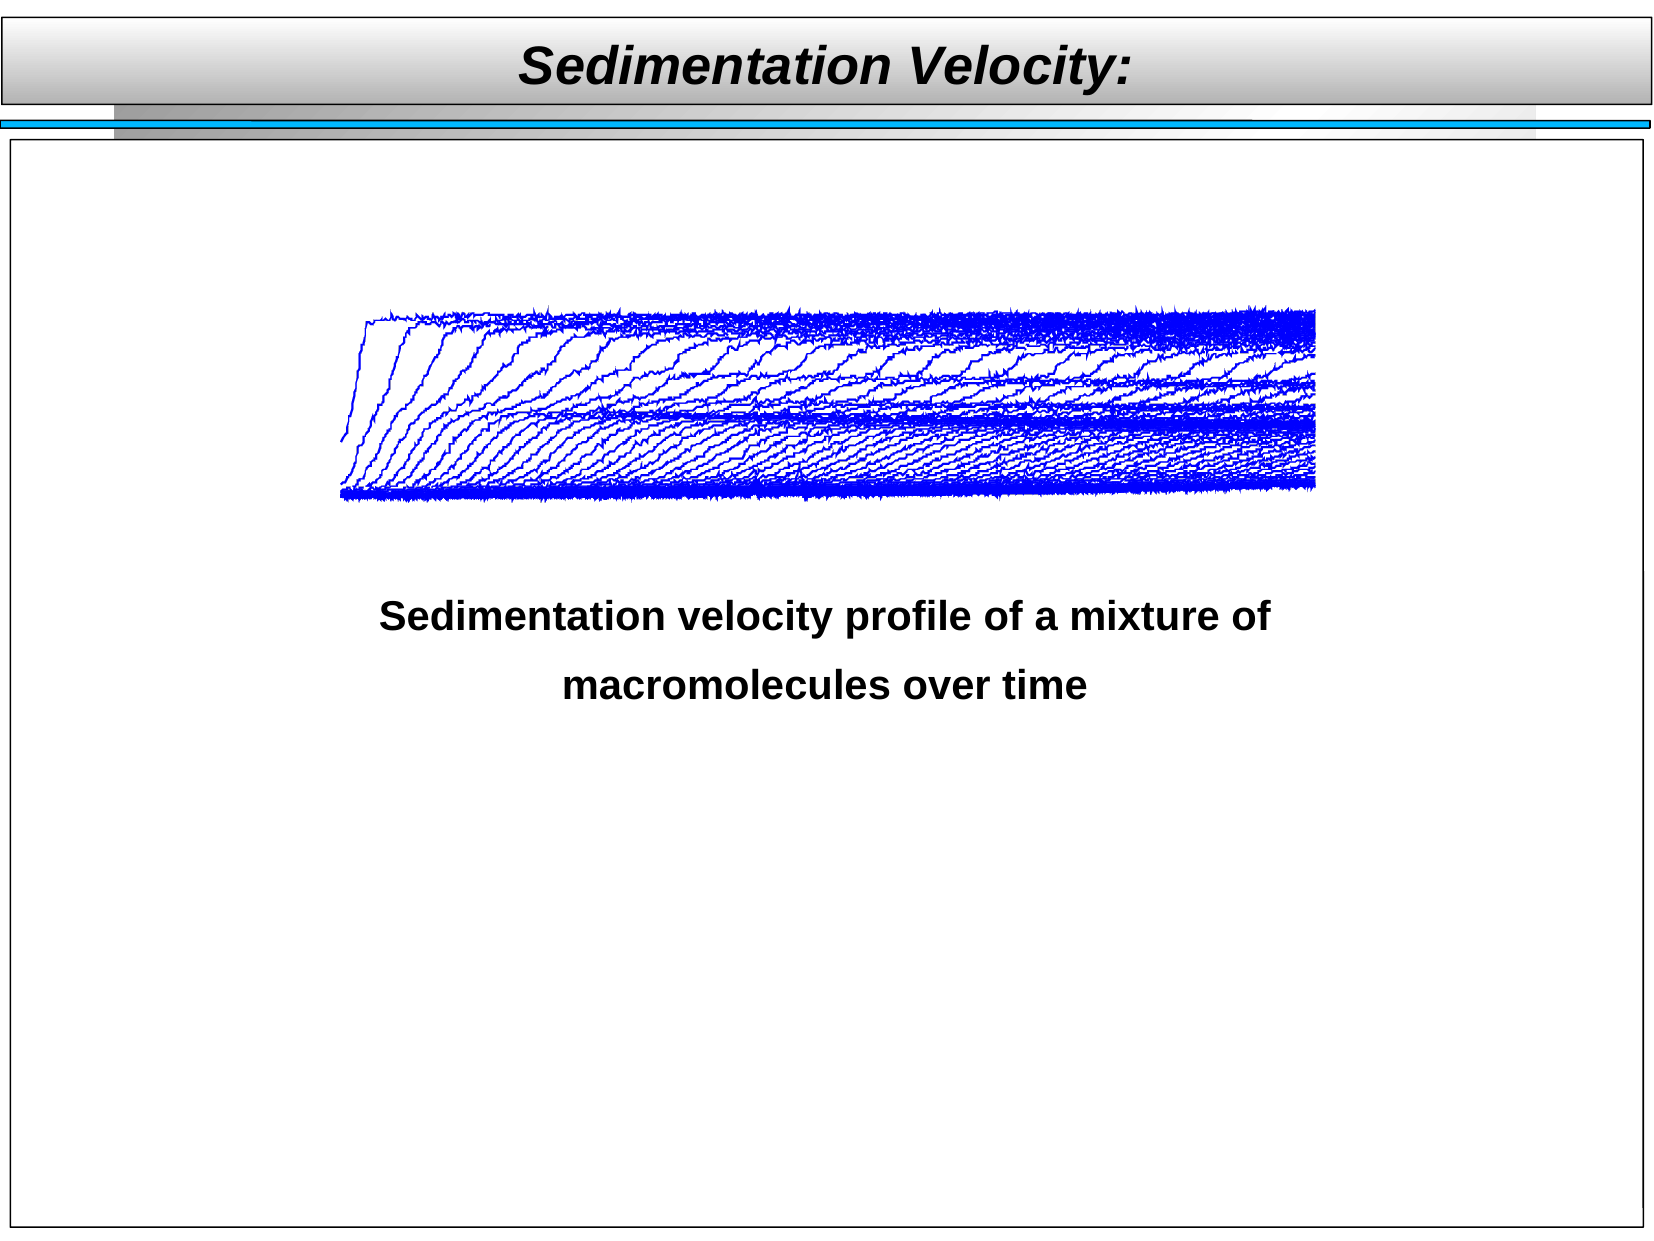

Sedimentation Velocity:
Sedimentation velocity profile of a mixture of macromolecules over time